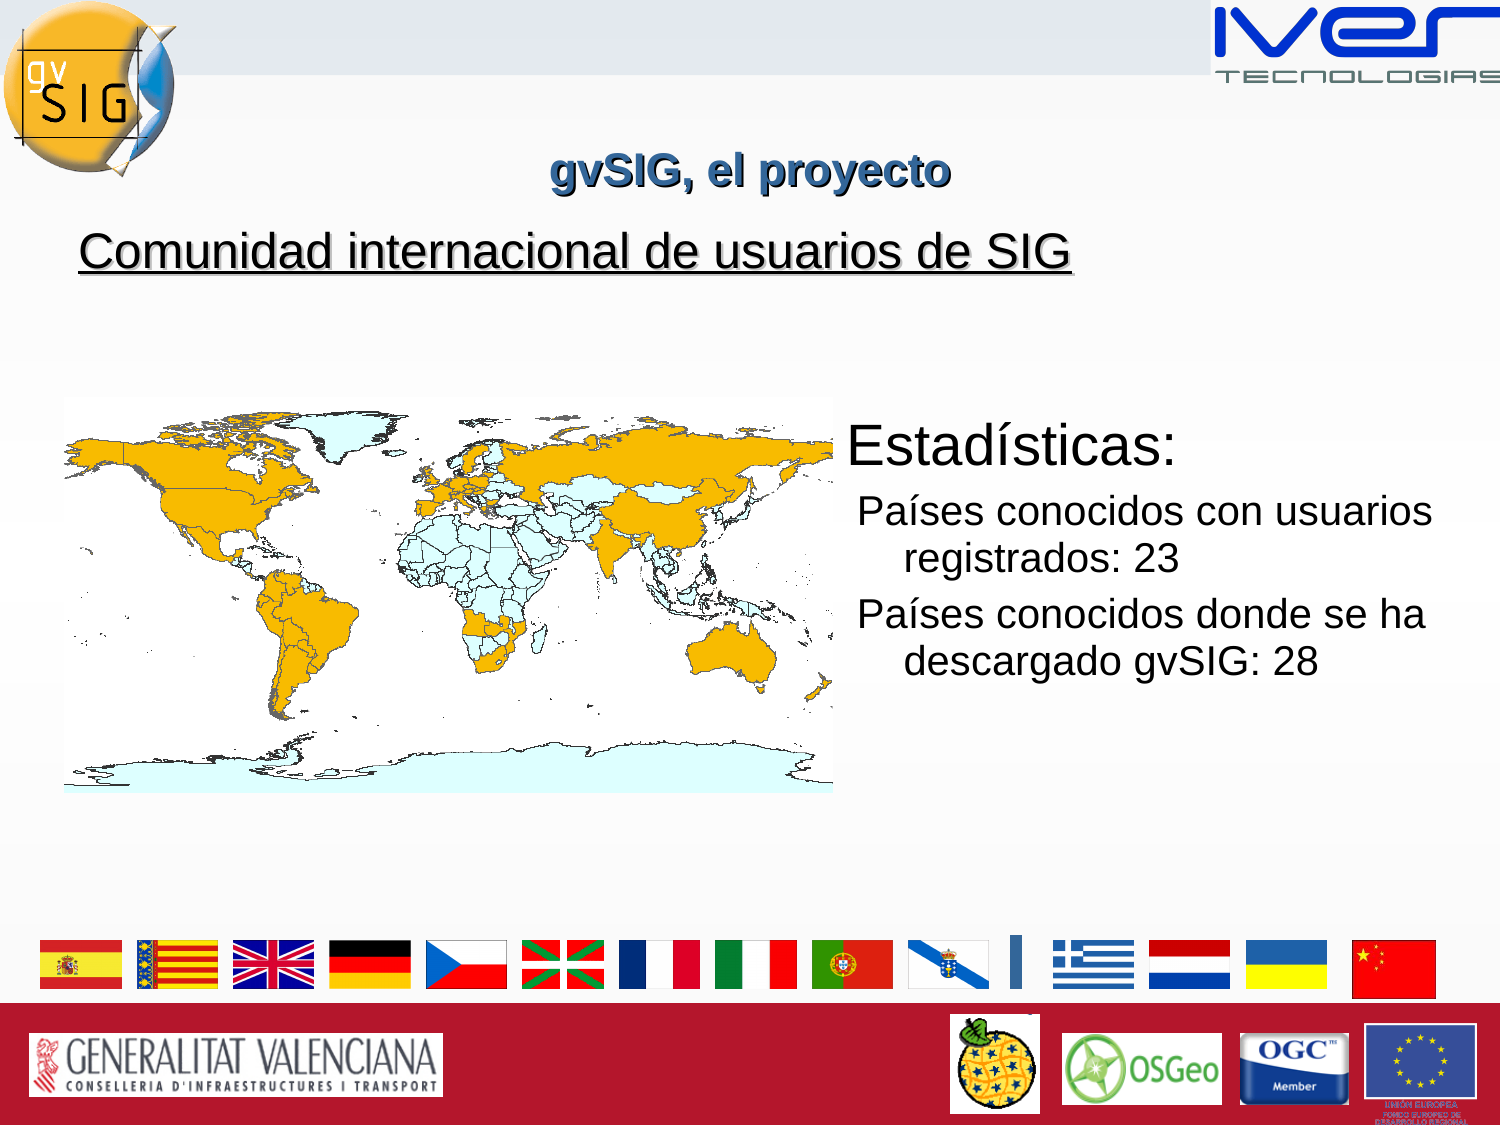

gvSIG, el proyecto
Comunidad internacional de usuarios de SIG
# Estadísticas:
Países conocidos con usuarios registrados: 23
Países conocidos donde se ha descargado gvSIG: 28